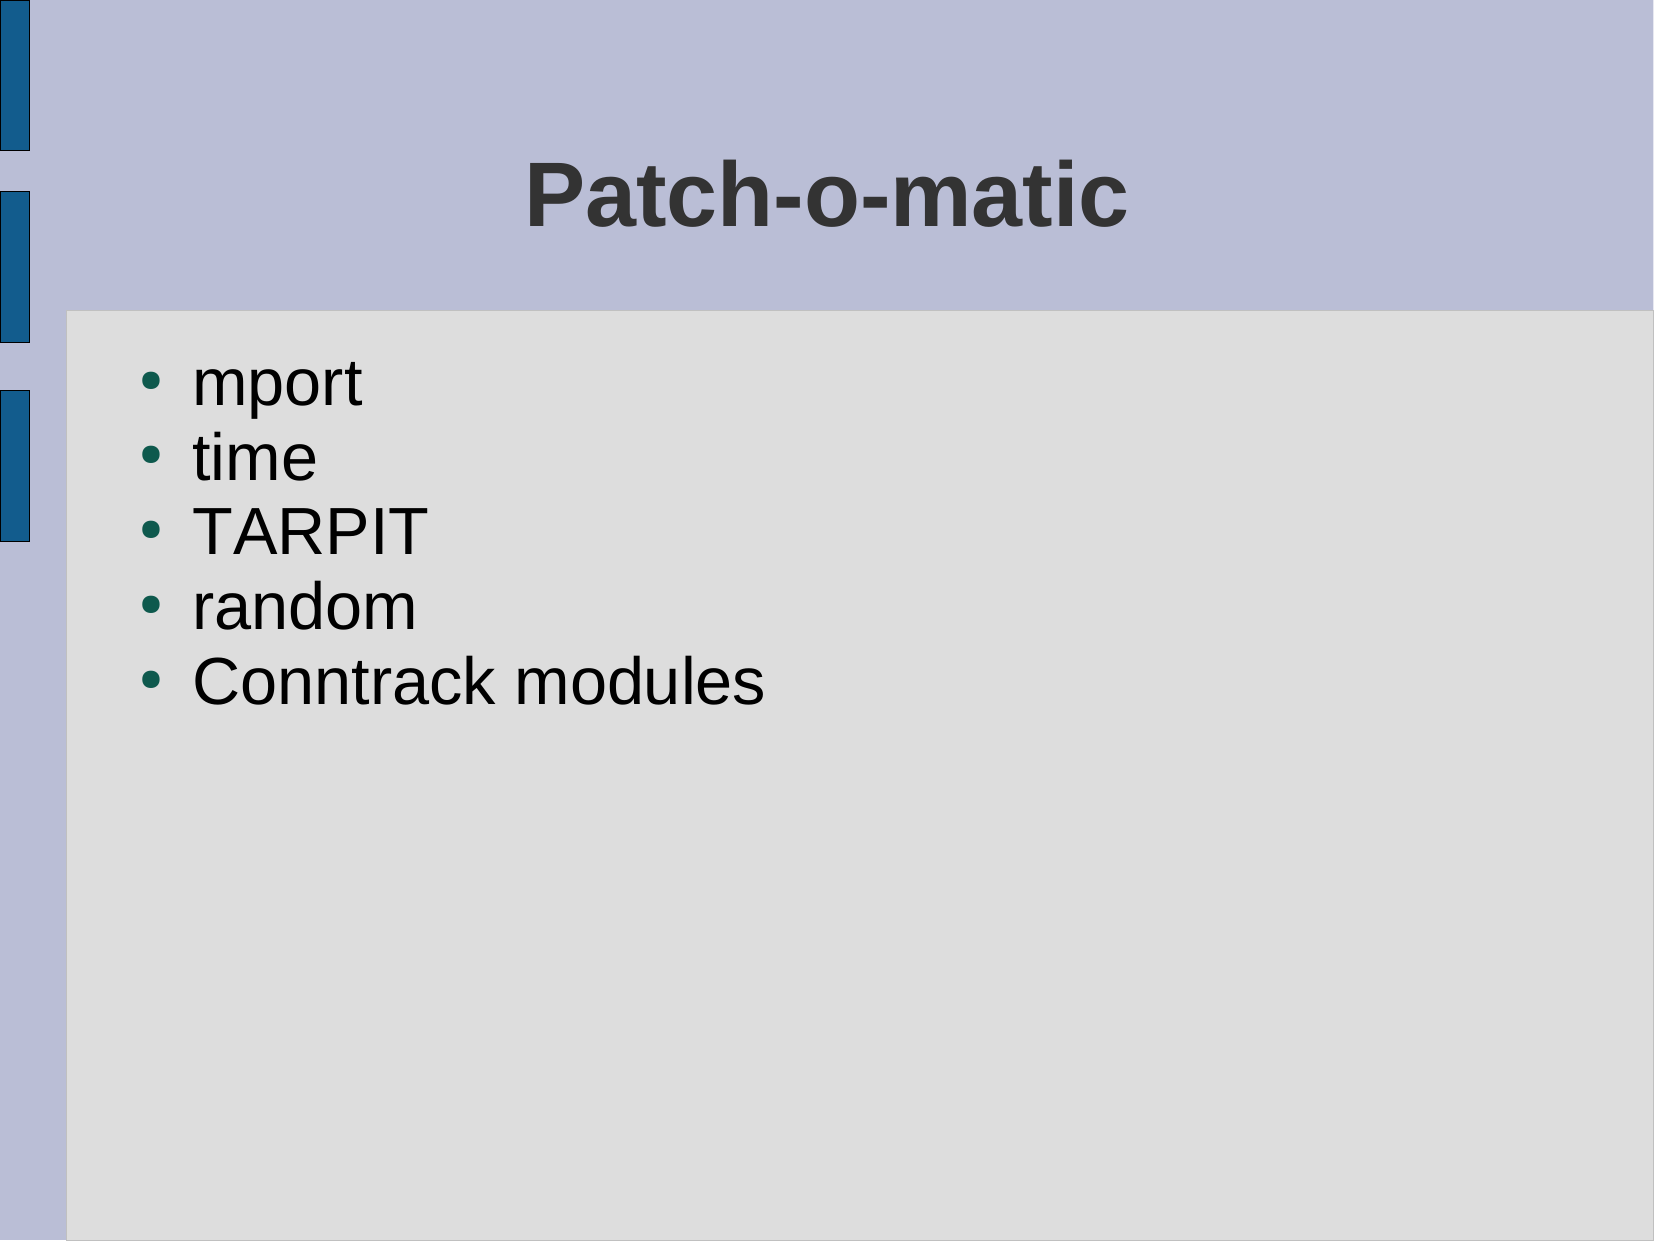

# Patch-o-matic
mport
time
TARPIT
random
Conntrack modules